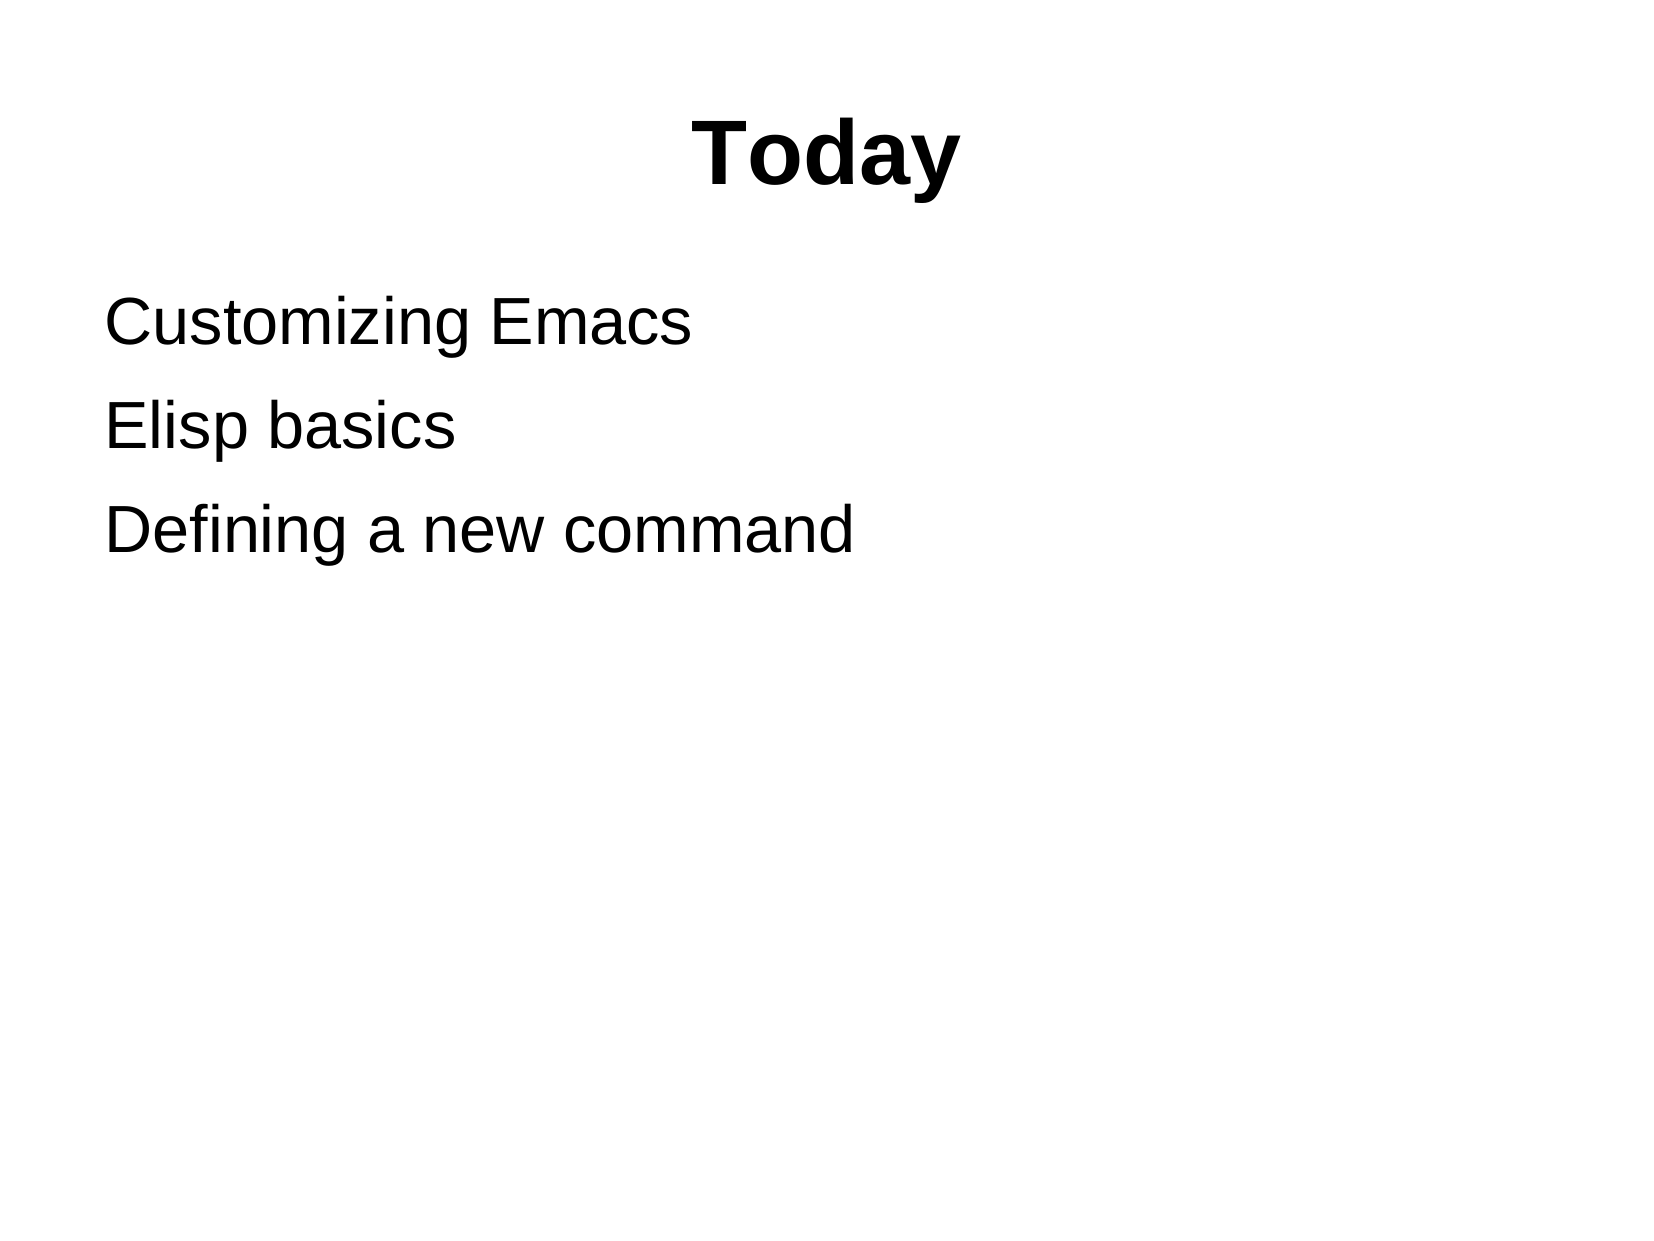

# Today
Customizing Emacs
Elisp basics
Defining a new command